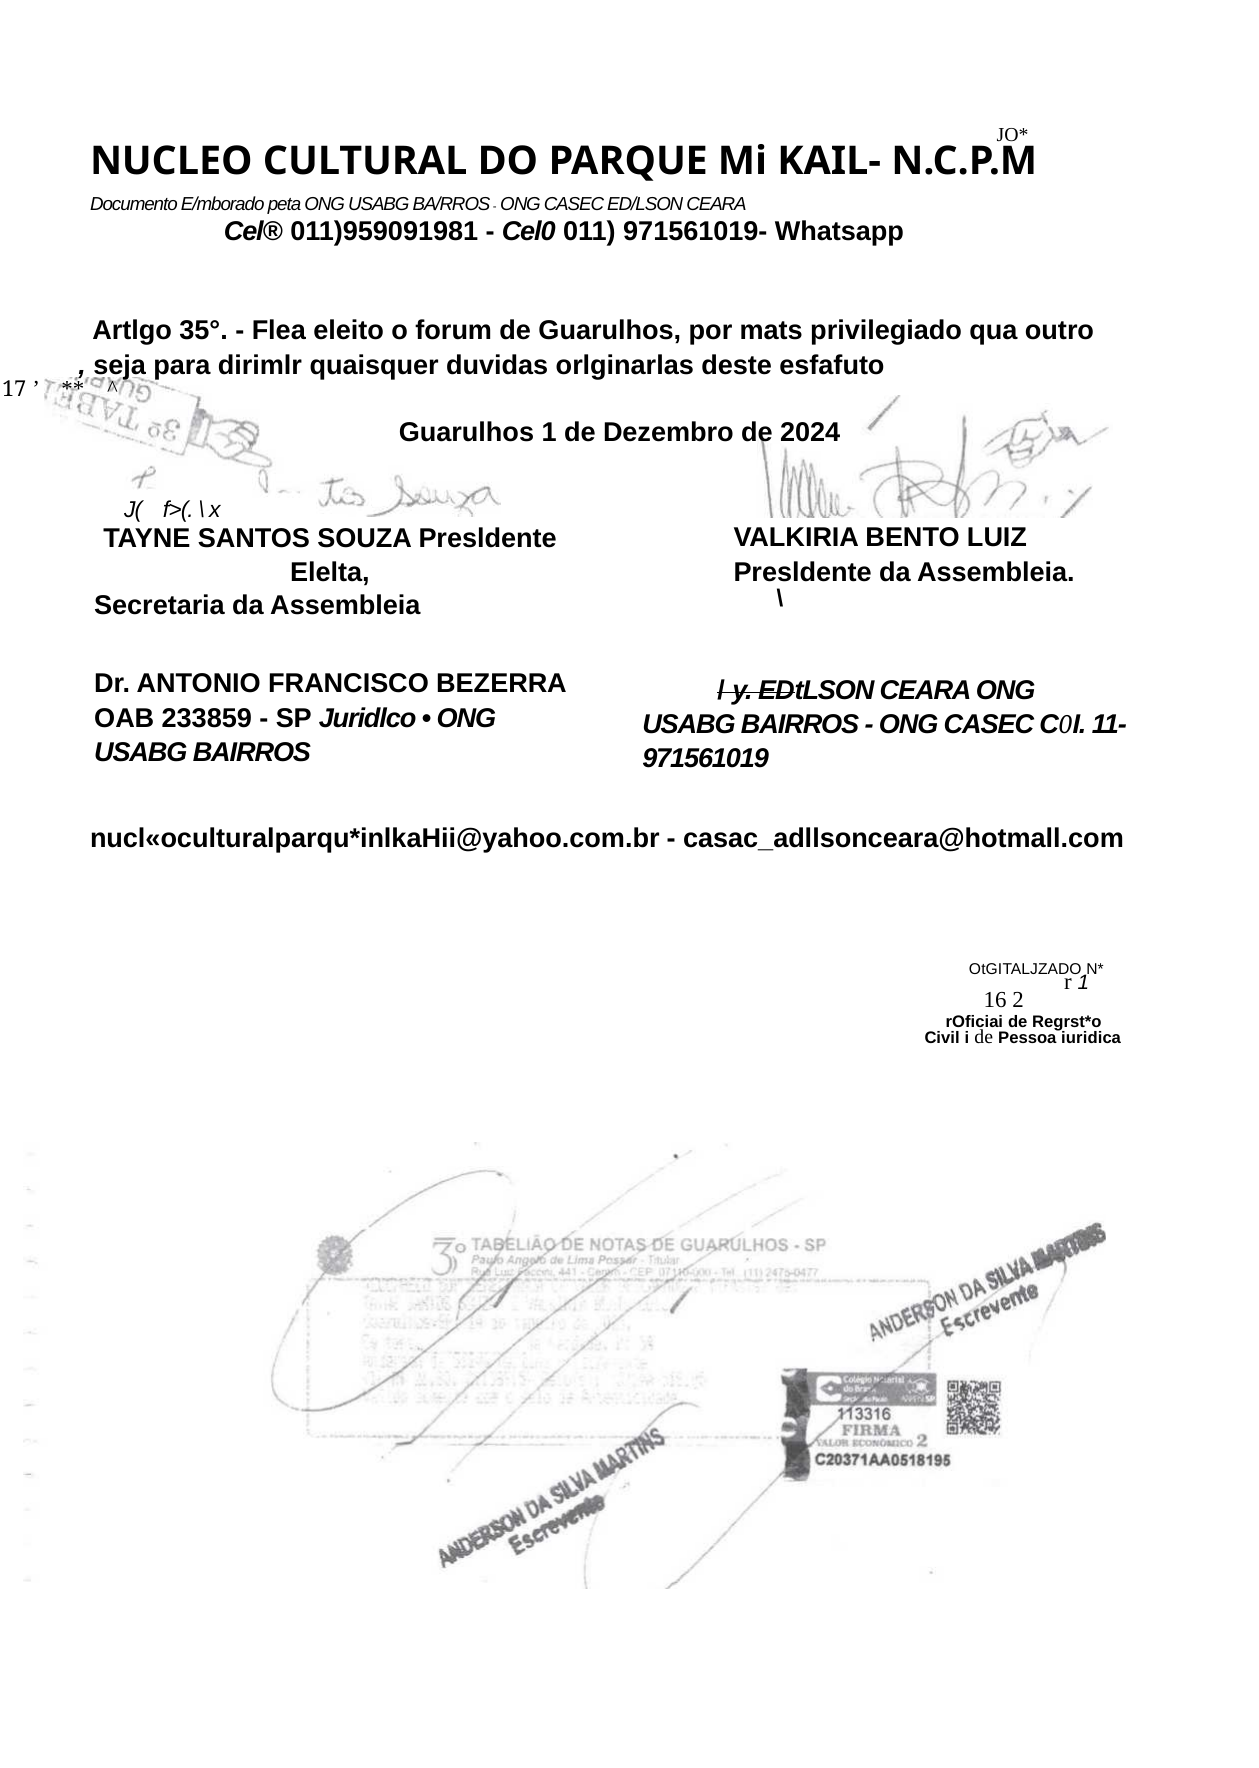

JO*
NUCLEO CULTURAL DO PARQUE Mi KAIL- N.C.P.M
Documento E/mborado peta ONG USABG BA/RROS - ONG CASEC ED/LSON CEARA
Cel® 011)959091981 - Cel0 011) 971561019- Whatsapp
Artlgo 35°. - Flea eleito o forum de Guarulhos, por mats privilegiado qua outro
, seja para dirimlr quaisquer duvidas orlginarlas deste esfafuto
17 ’ ** ^
Guarulhos 1 de Dezembro de 2024
J( f>(. \ x
VALKIRIA BENTO LUIZ Presldente da Assembleia.
TAYNE SANTOS SOUZA Presldente Elelta,
Secretaria da Assembleia
Dr. ANTONIO FRANCISCO BEZERRA OAB 233859 - SP Juridlco • ONG USABG BAIRROS
\
/ y. EDtLSON CEARA ONG USABG BAIRROS - ONG CASEC C0I. 11- 971561019
nucl«oculturalparqu*inlkaHii@yahoo.com.br - casac_adllsonceara@hotmall.com
OtGITALJZADO N*
r 1
16 2
rOficiai de Regrst*o Civil i de Pessoa iuridica